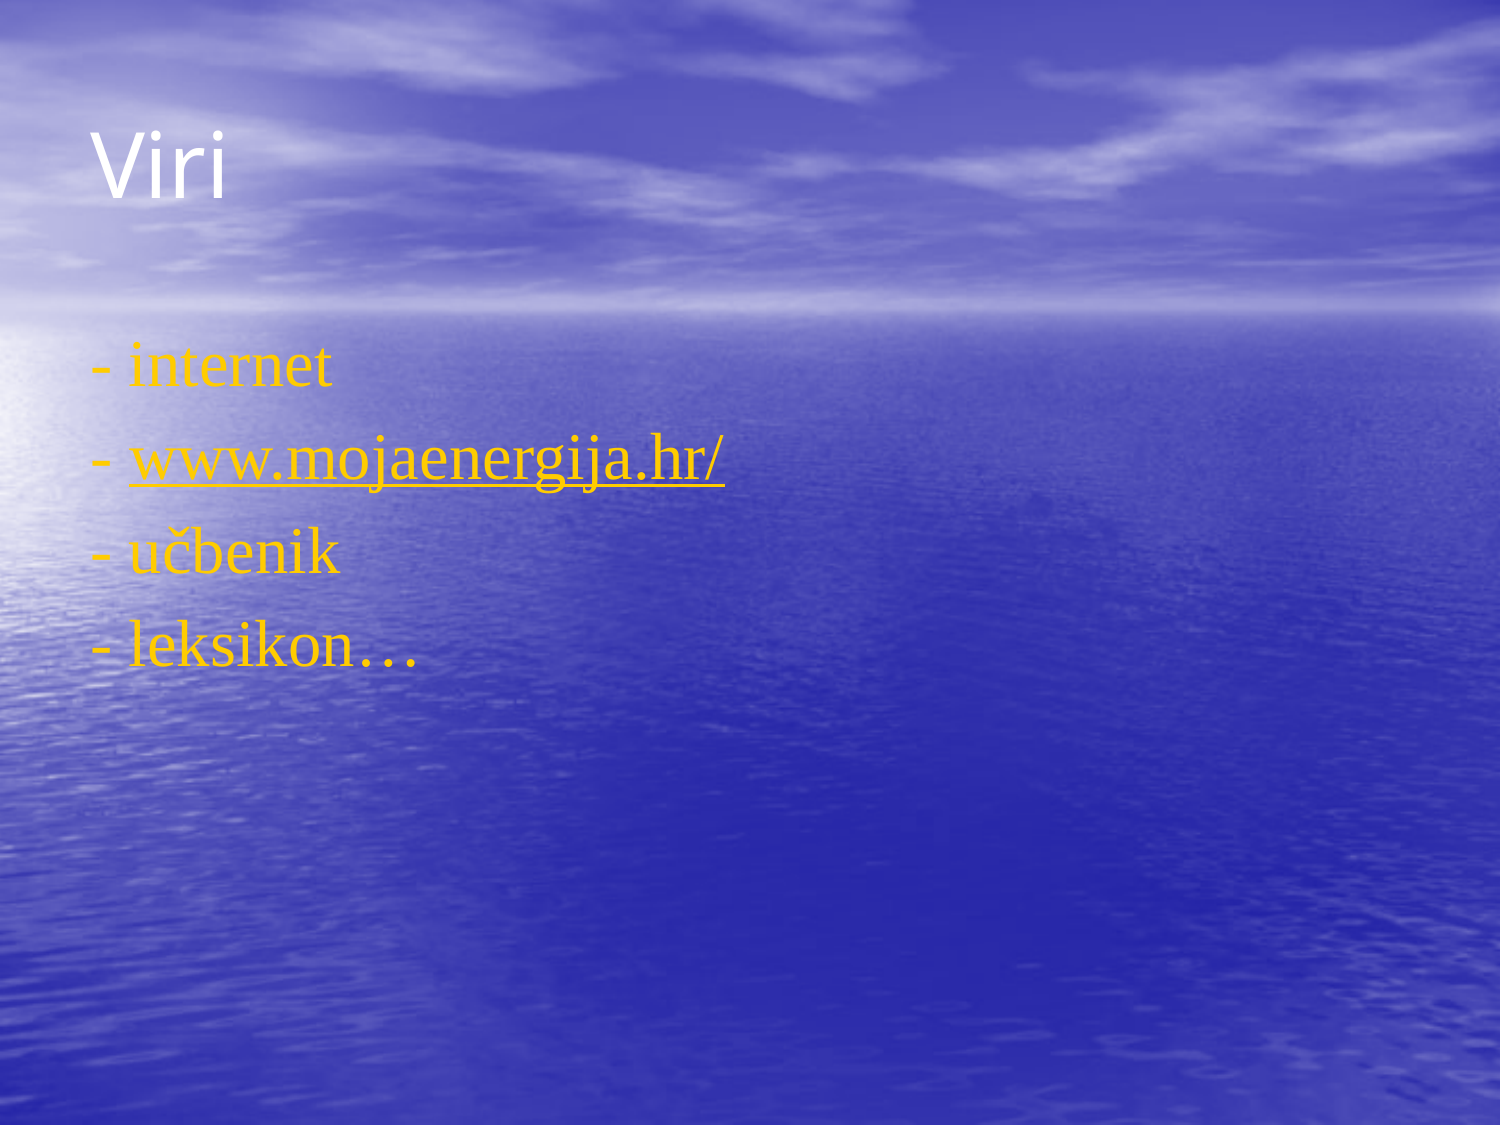

# Viri
- internet
- www.mojaenergija.hr/
- učbenik
- leksikon…